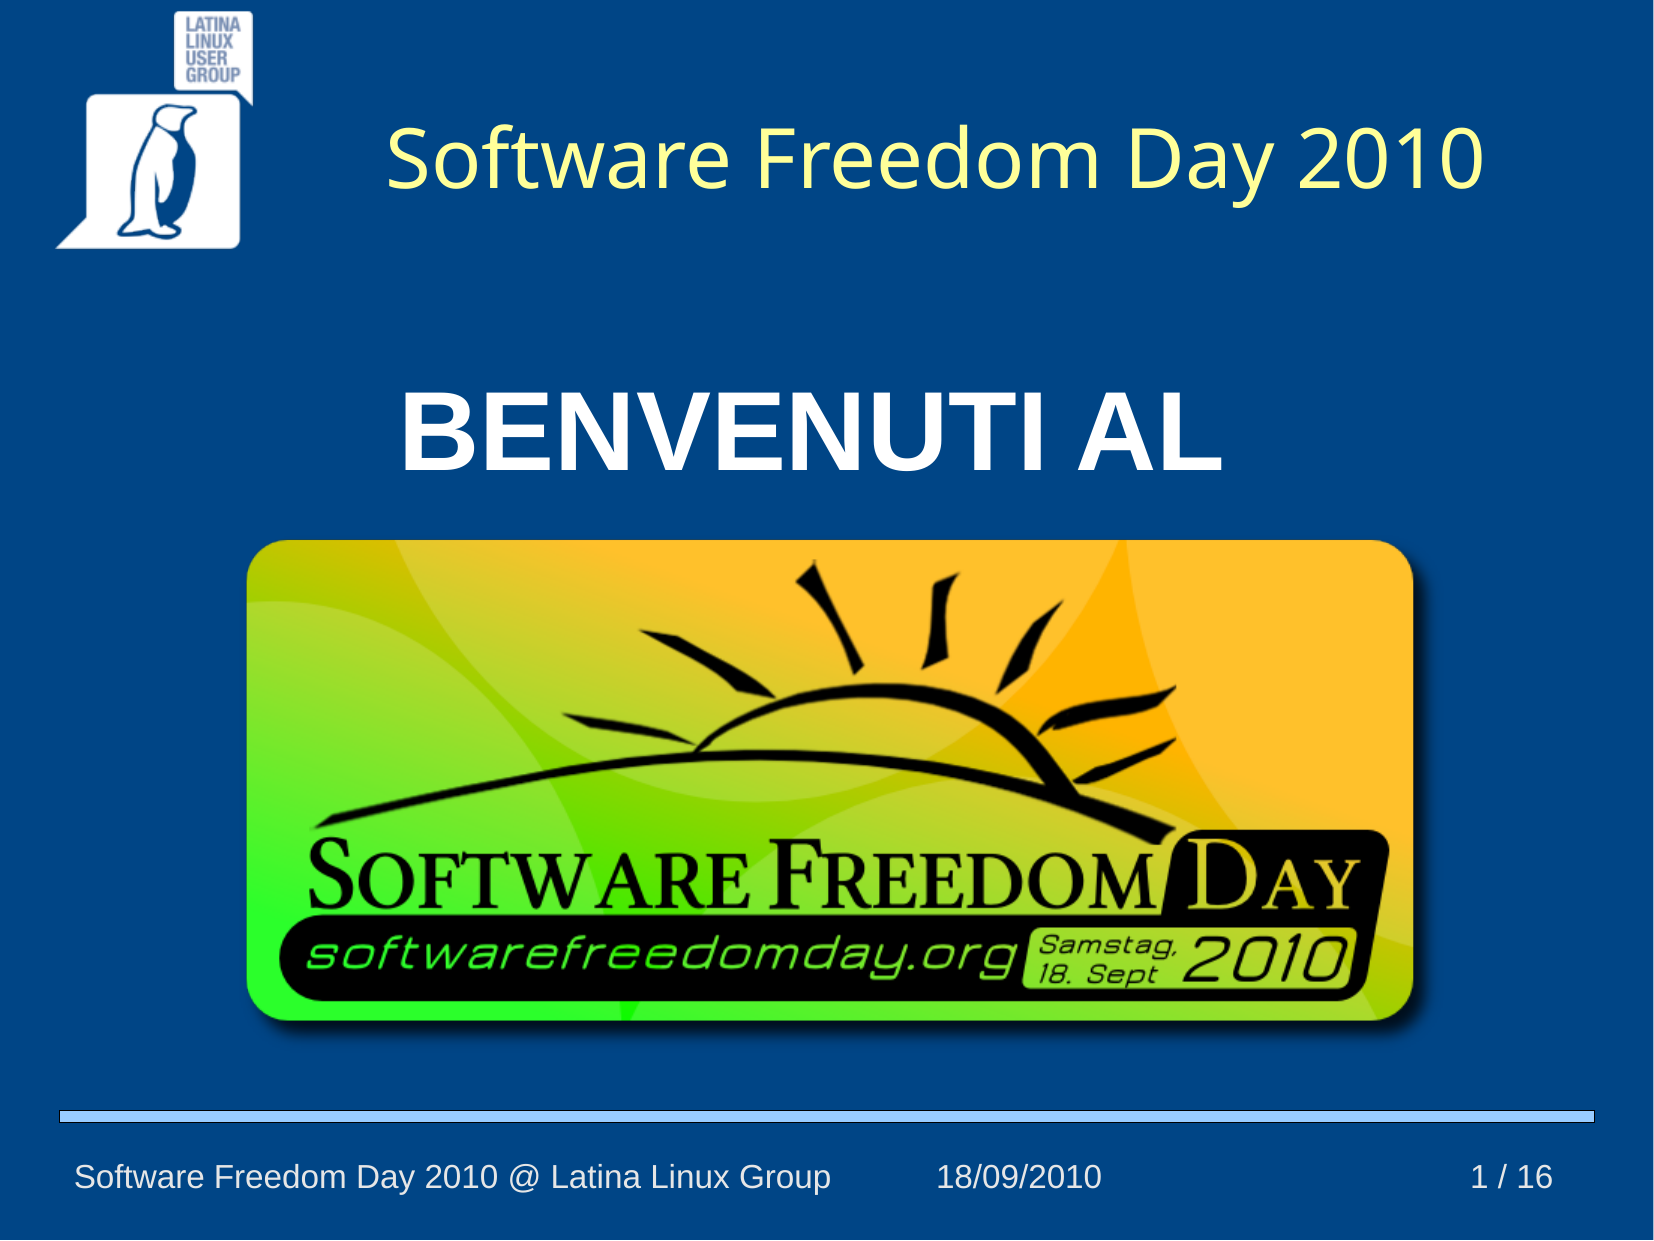

# Software Freedom Day 2010
BENVENUTI AL